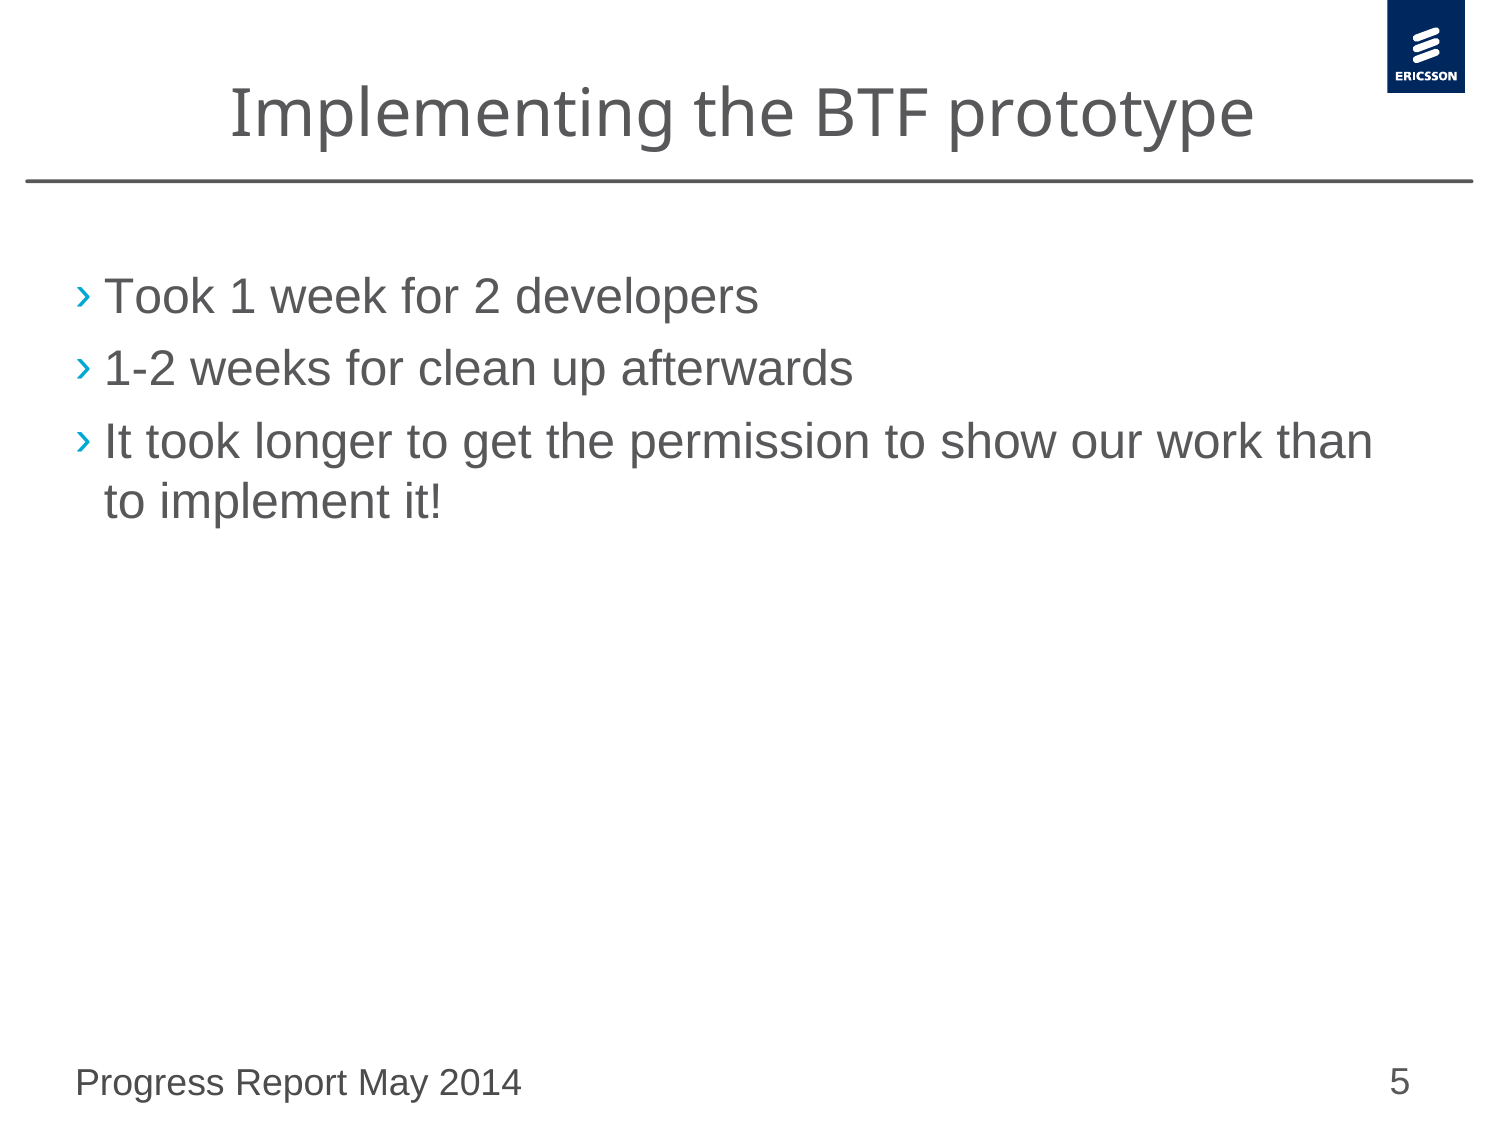

# Implementing the BTF prototype
Took 1 week for 2 developers
1-2 weeks for clean up afterwards
It took longer to get the permission to show our work than to implement it!
Progress Report May 2014